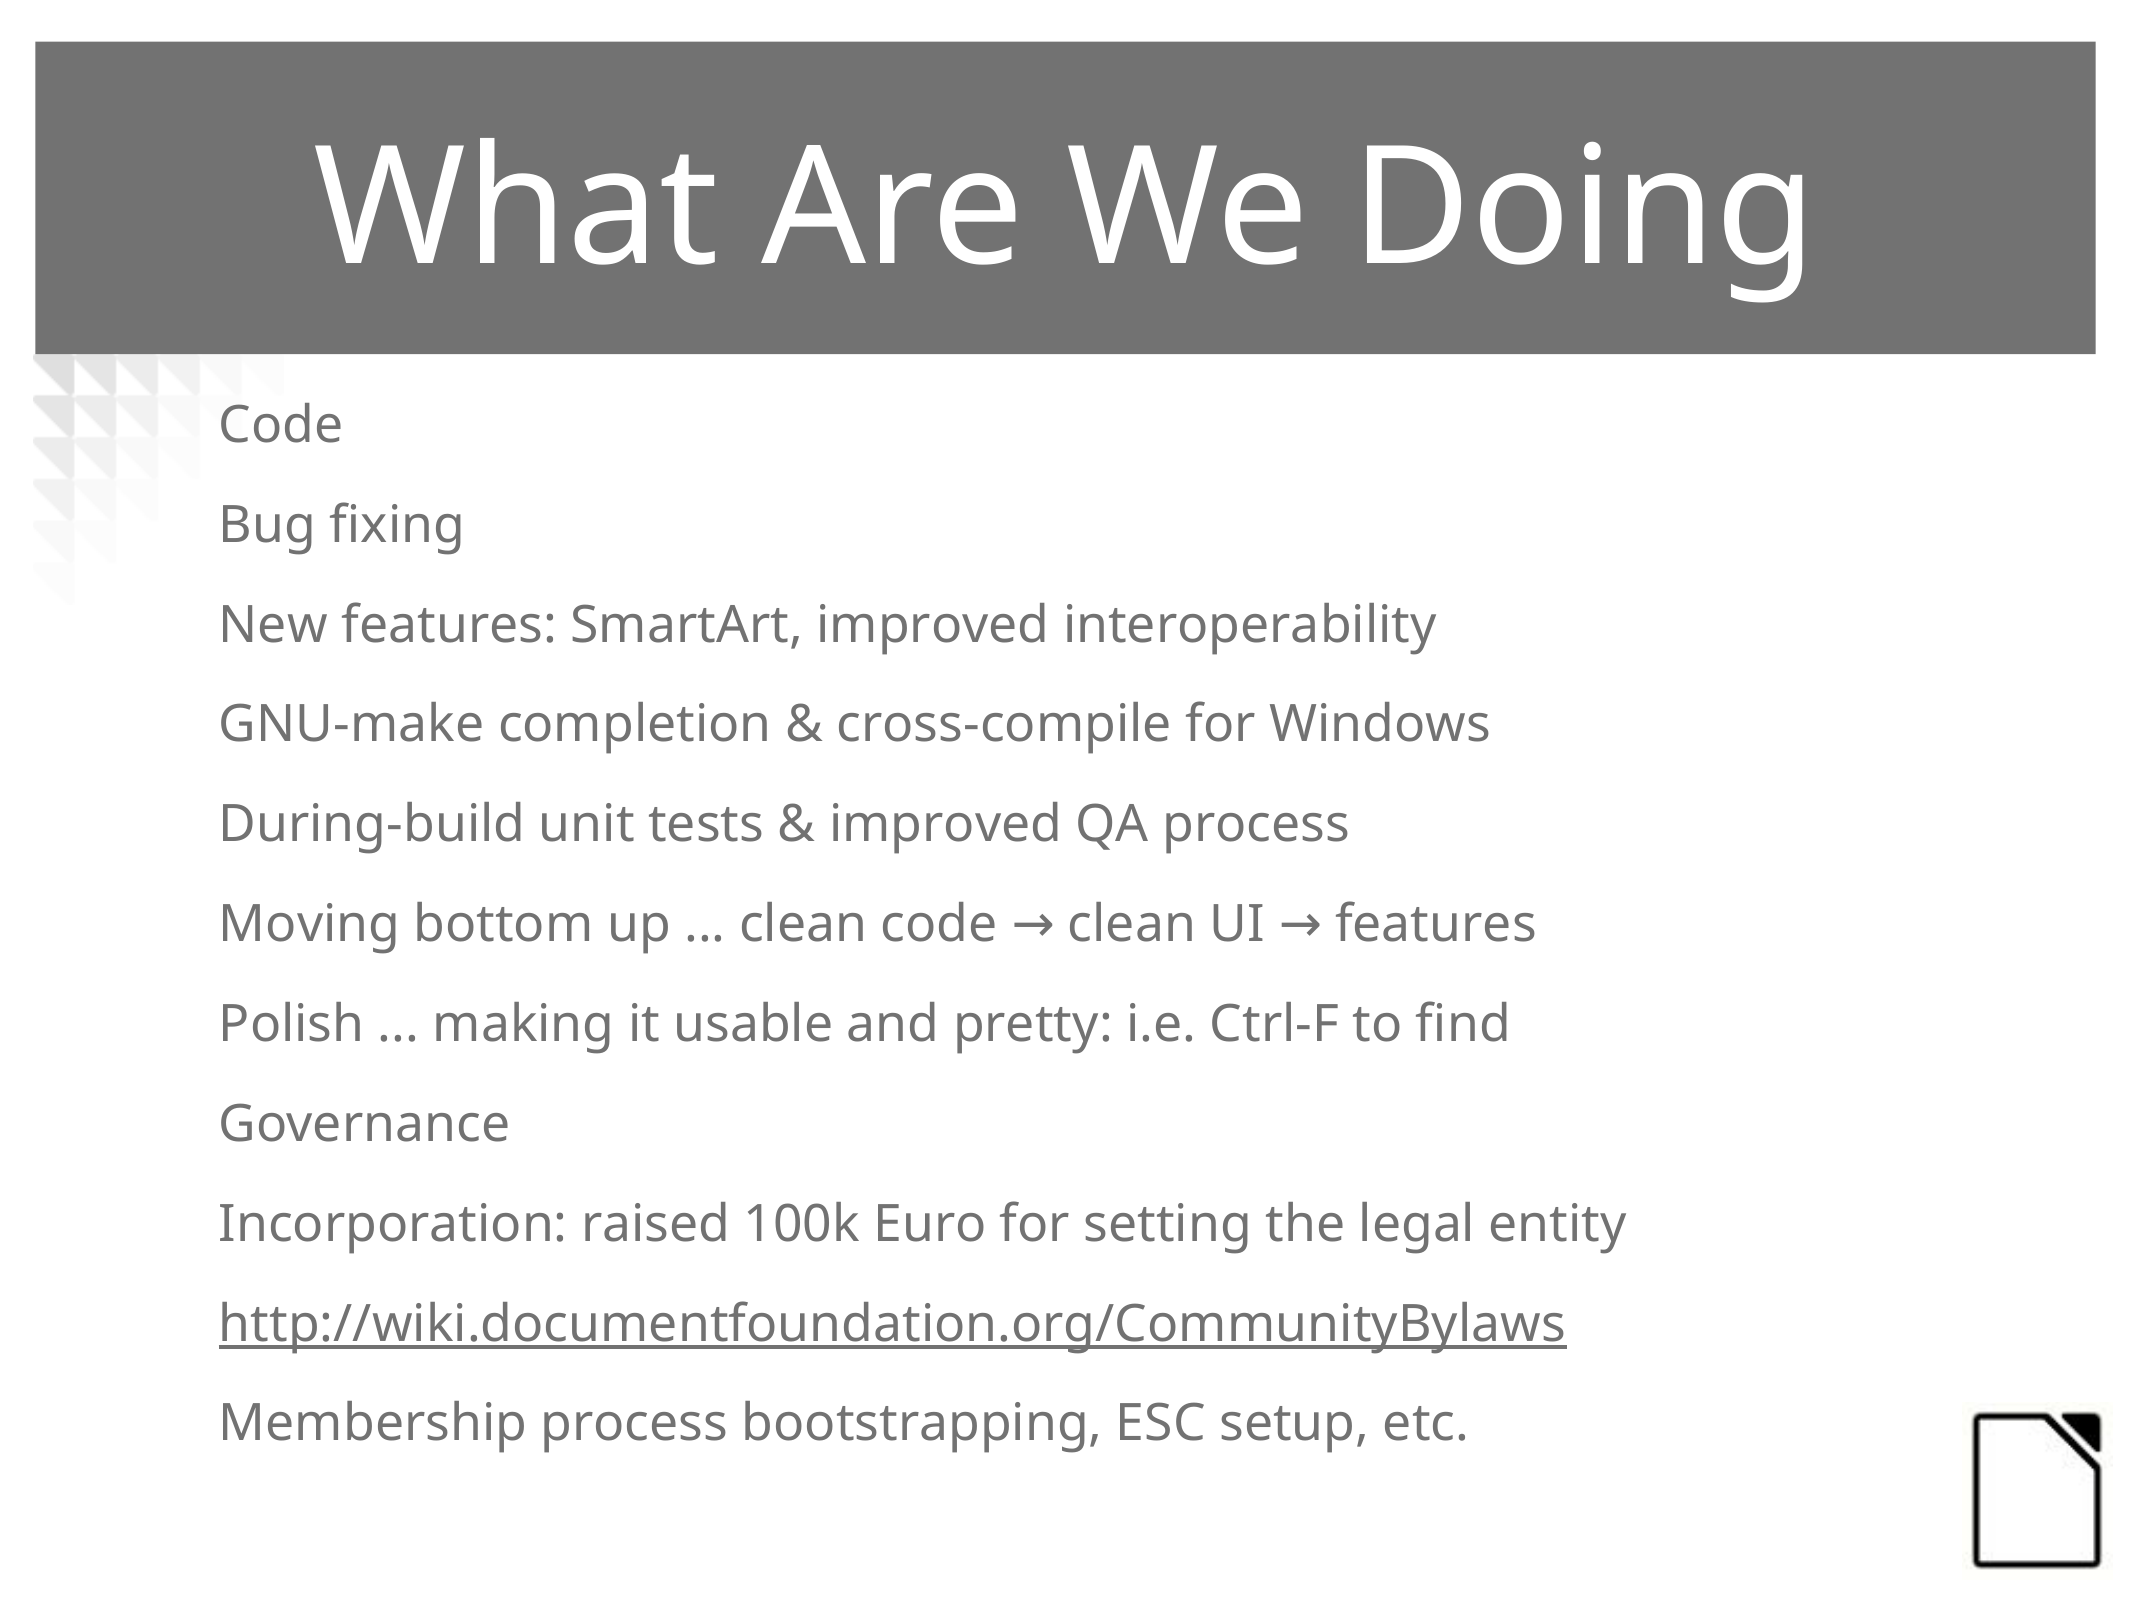

# What Are We Doing
Code
Bug fixing
New features: SmartArt, improved interoperability
GNU-make completion & cross-compile for Windows
During-build unit tests & improved QA process
Moving bottom up ... clean code → clean UI → features
Polish ... making it usable and pretty: i.e. Ctrl-F to find
Governance
Incorporation: raised 100k Euro for setting the legal entity
http://wiki.documentfoundation.org/CommunityBylaws
Membership process bootstrapping, ESC setup, etc.